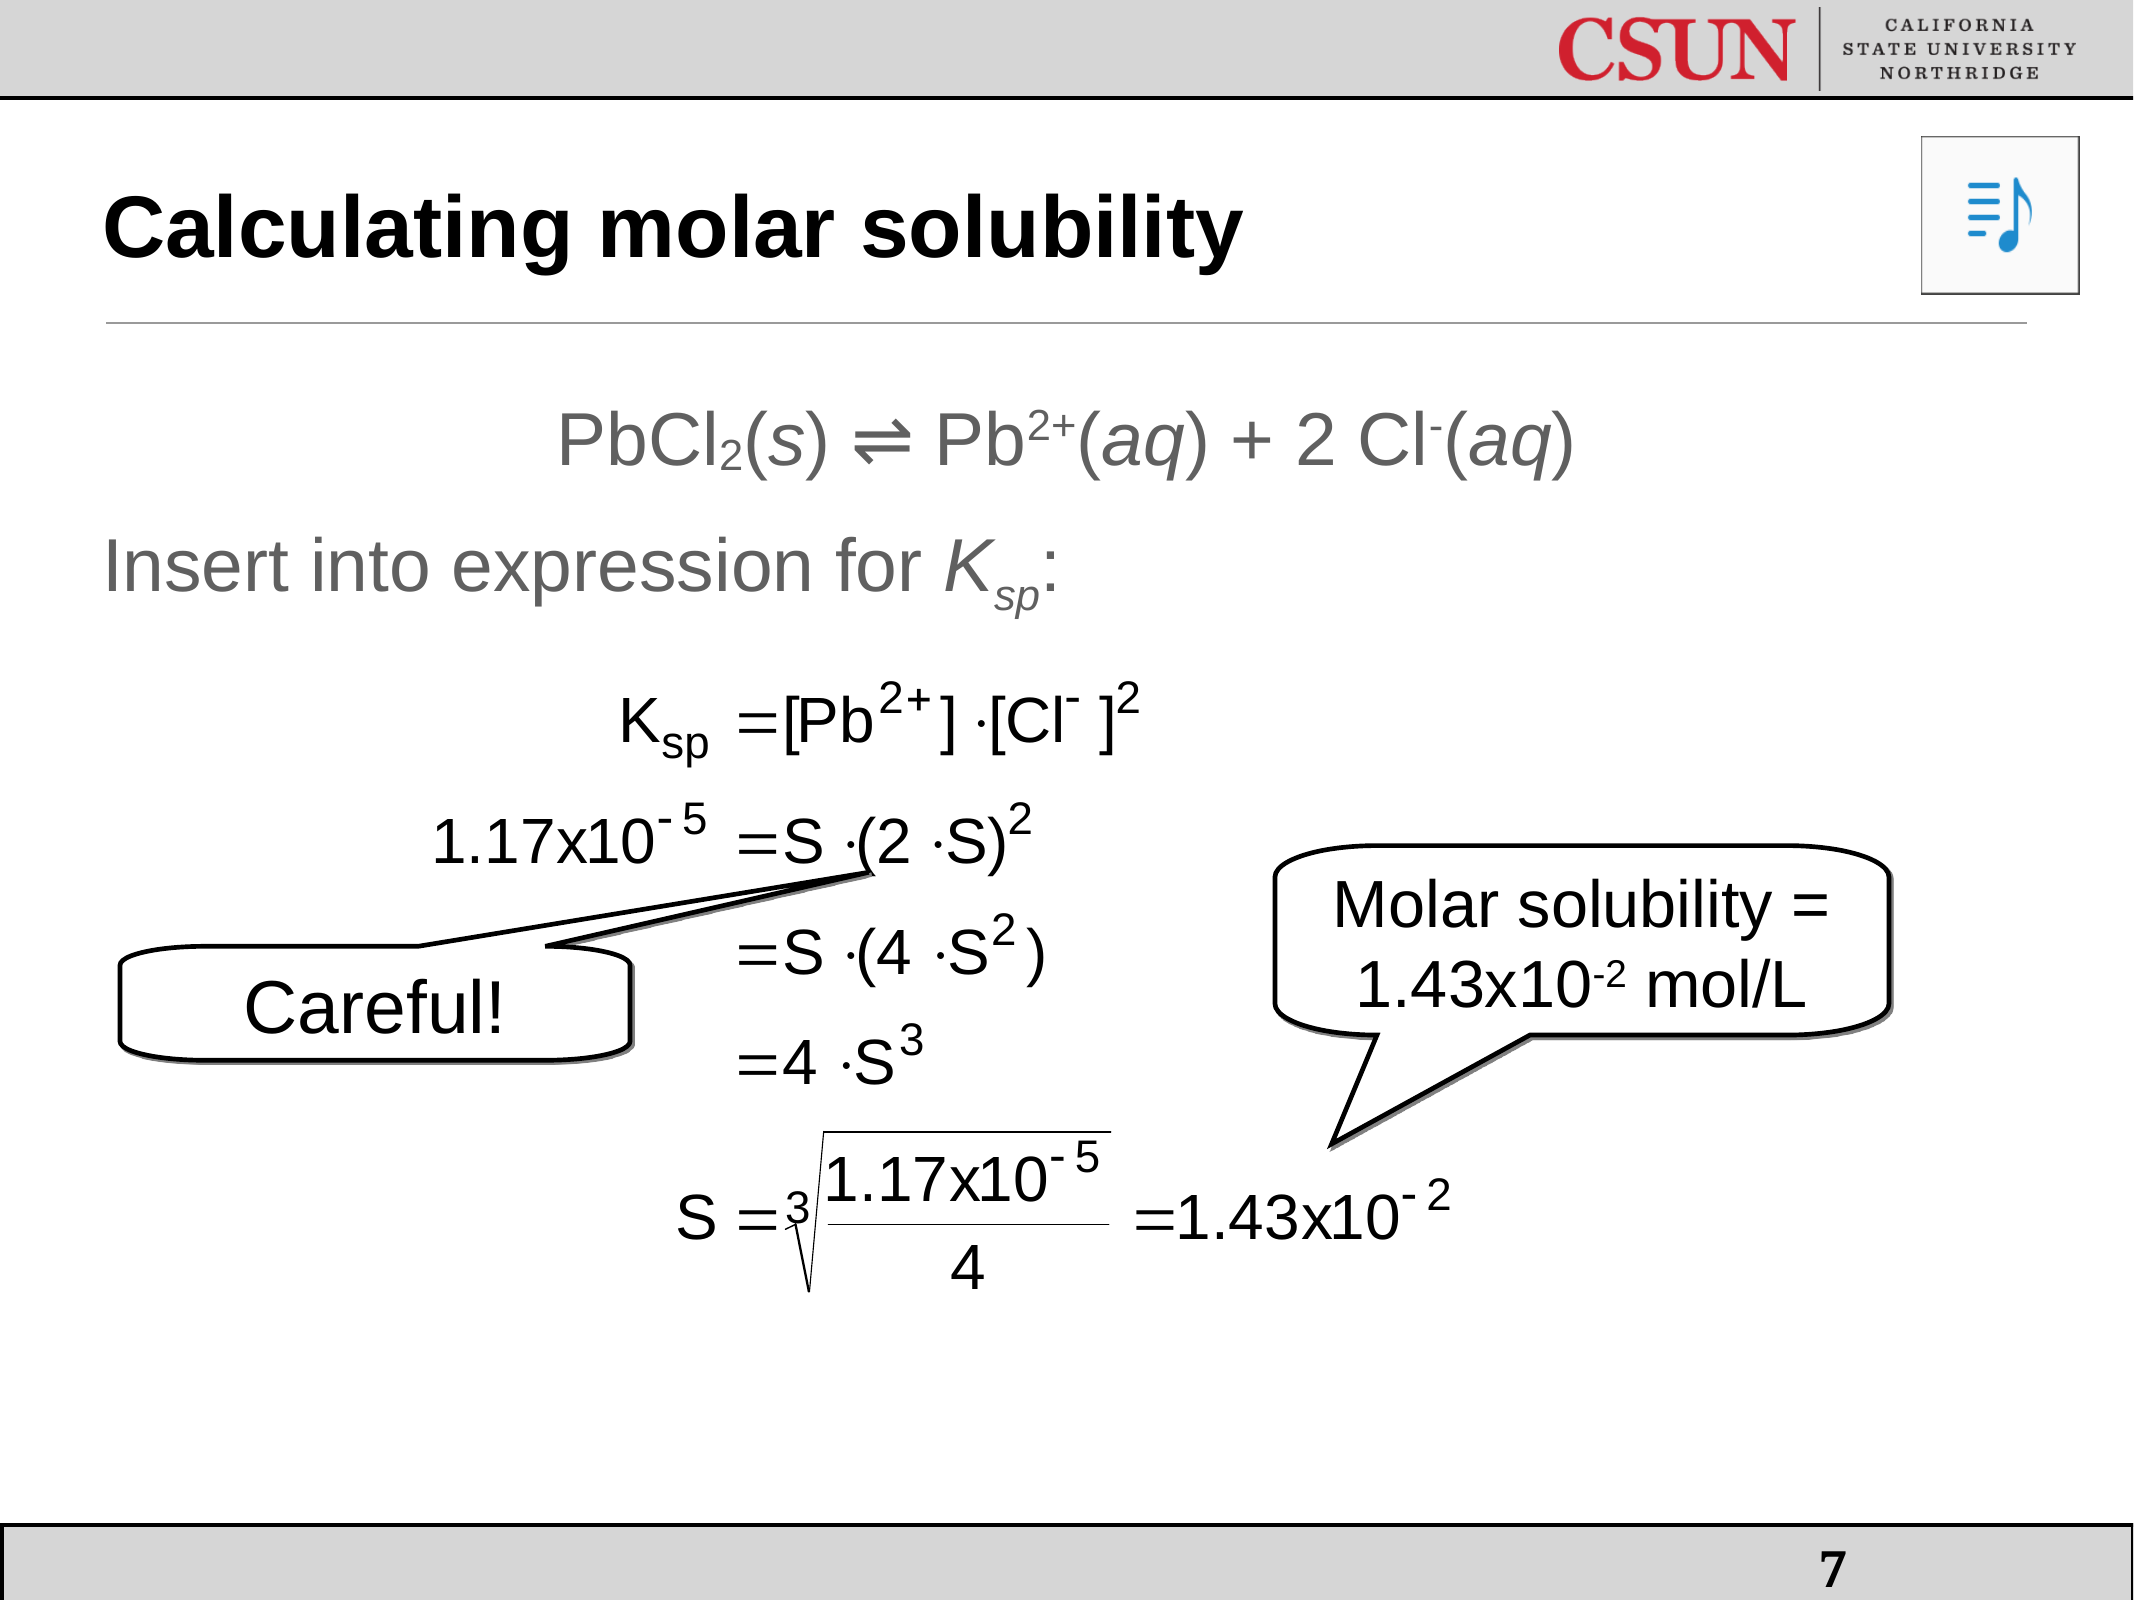

# Calculating molar solubility
PbCl2(s) ⇌ Pb2+(aq) + 2 Cl-(aq)
Insert into expression for Ksp:
Molar solubility = 1.43x10-2 mol/L
Careful!
7